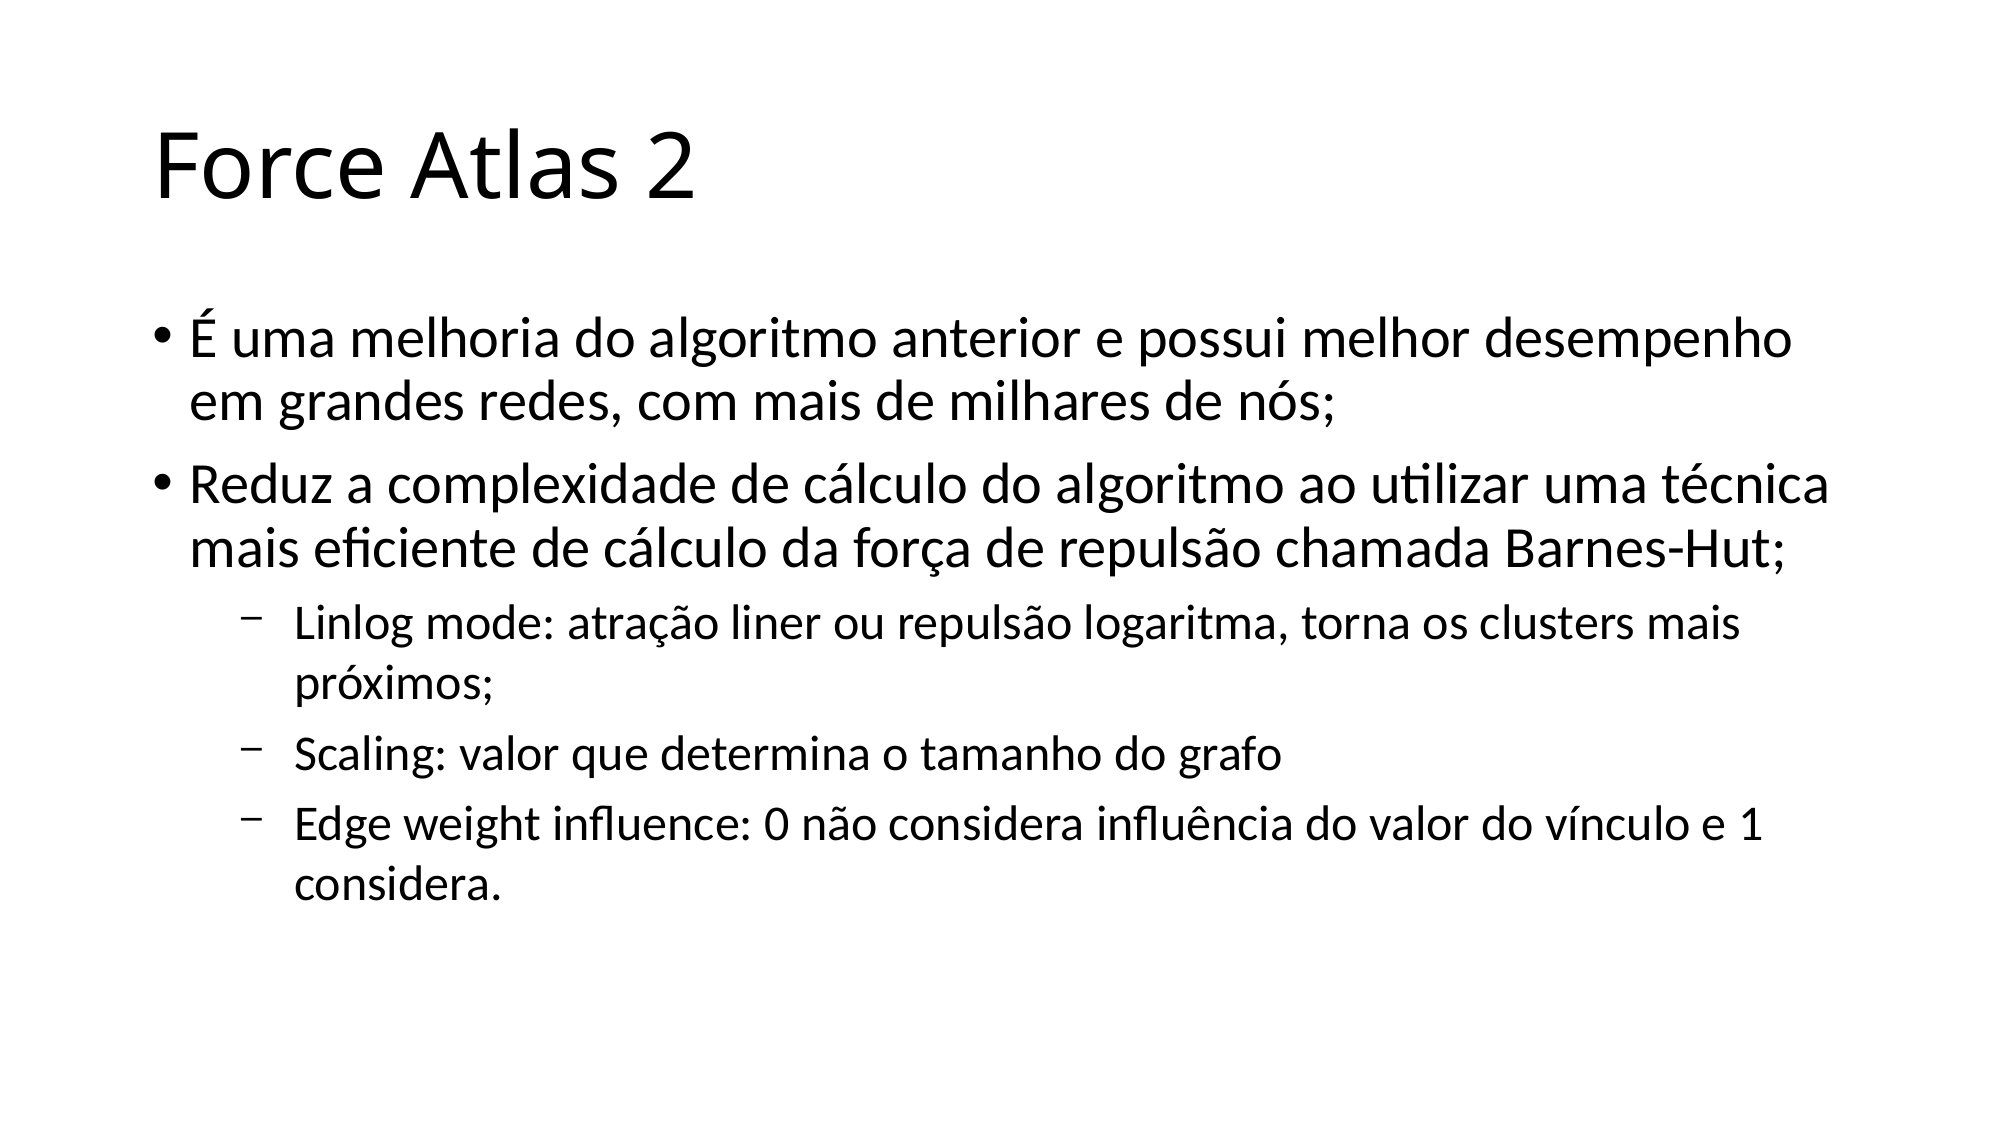

# Force Atlas 2
É uma melhoria do algoritmo anterior e possui melhor desempenho em grandes redes, com mais de milhares de nós;
Reduz a complexidade de cálculo do algoritmo ao utilizar uma técnica mais eficiente de cálculo da força de repulsão chamada Barnes-Hut;
Linlog mode: atração liner ou repulsão logaritma, torna os clusters mais próximos;
Scaling: valor que determina o tamanho do grafo
Edge weight influence: 0 não considera influência do valor do vínculo e 1 considera.